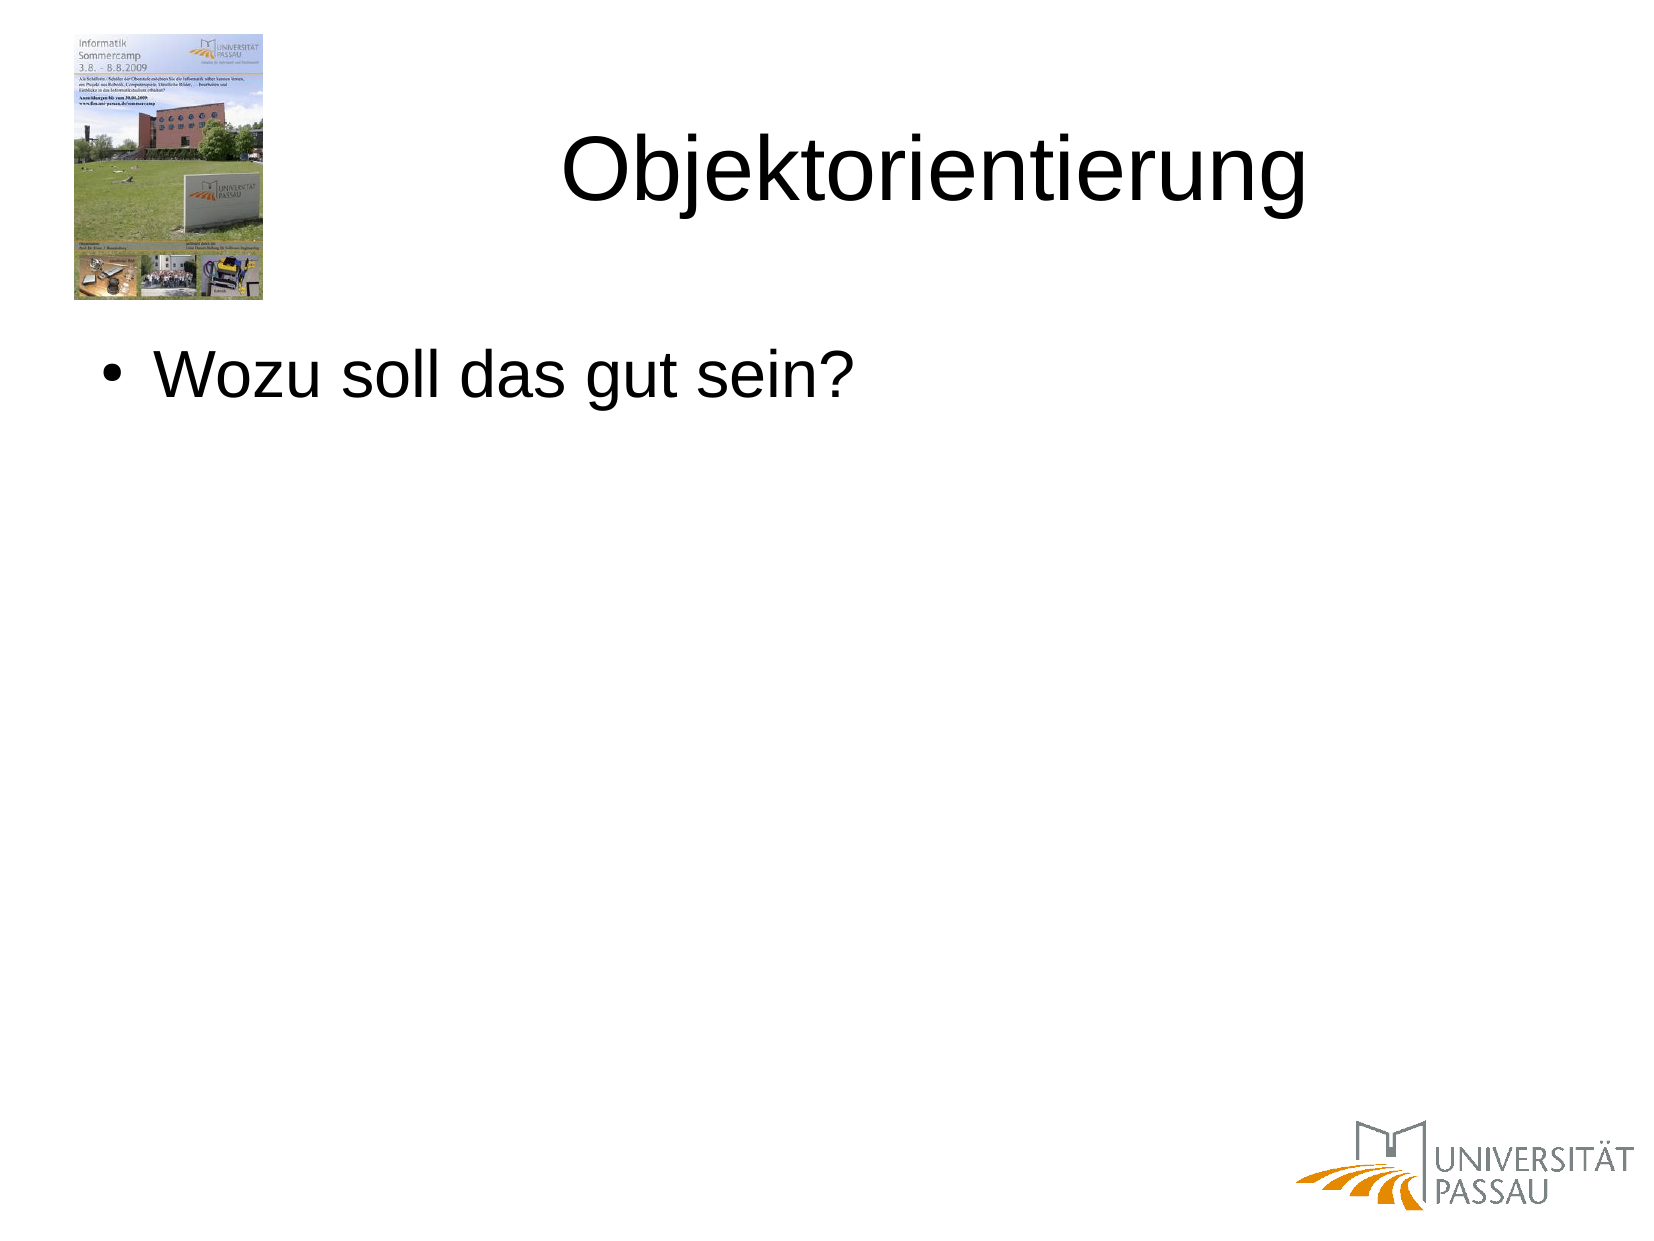

# Objektorientierung
Wozu soll das gut sein?